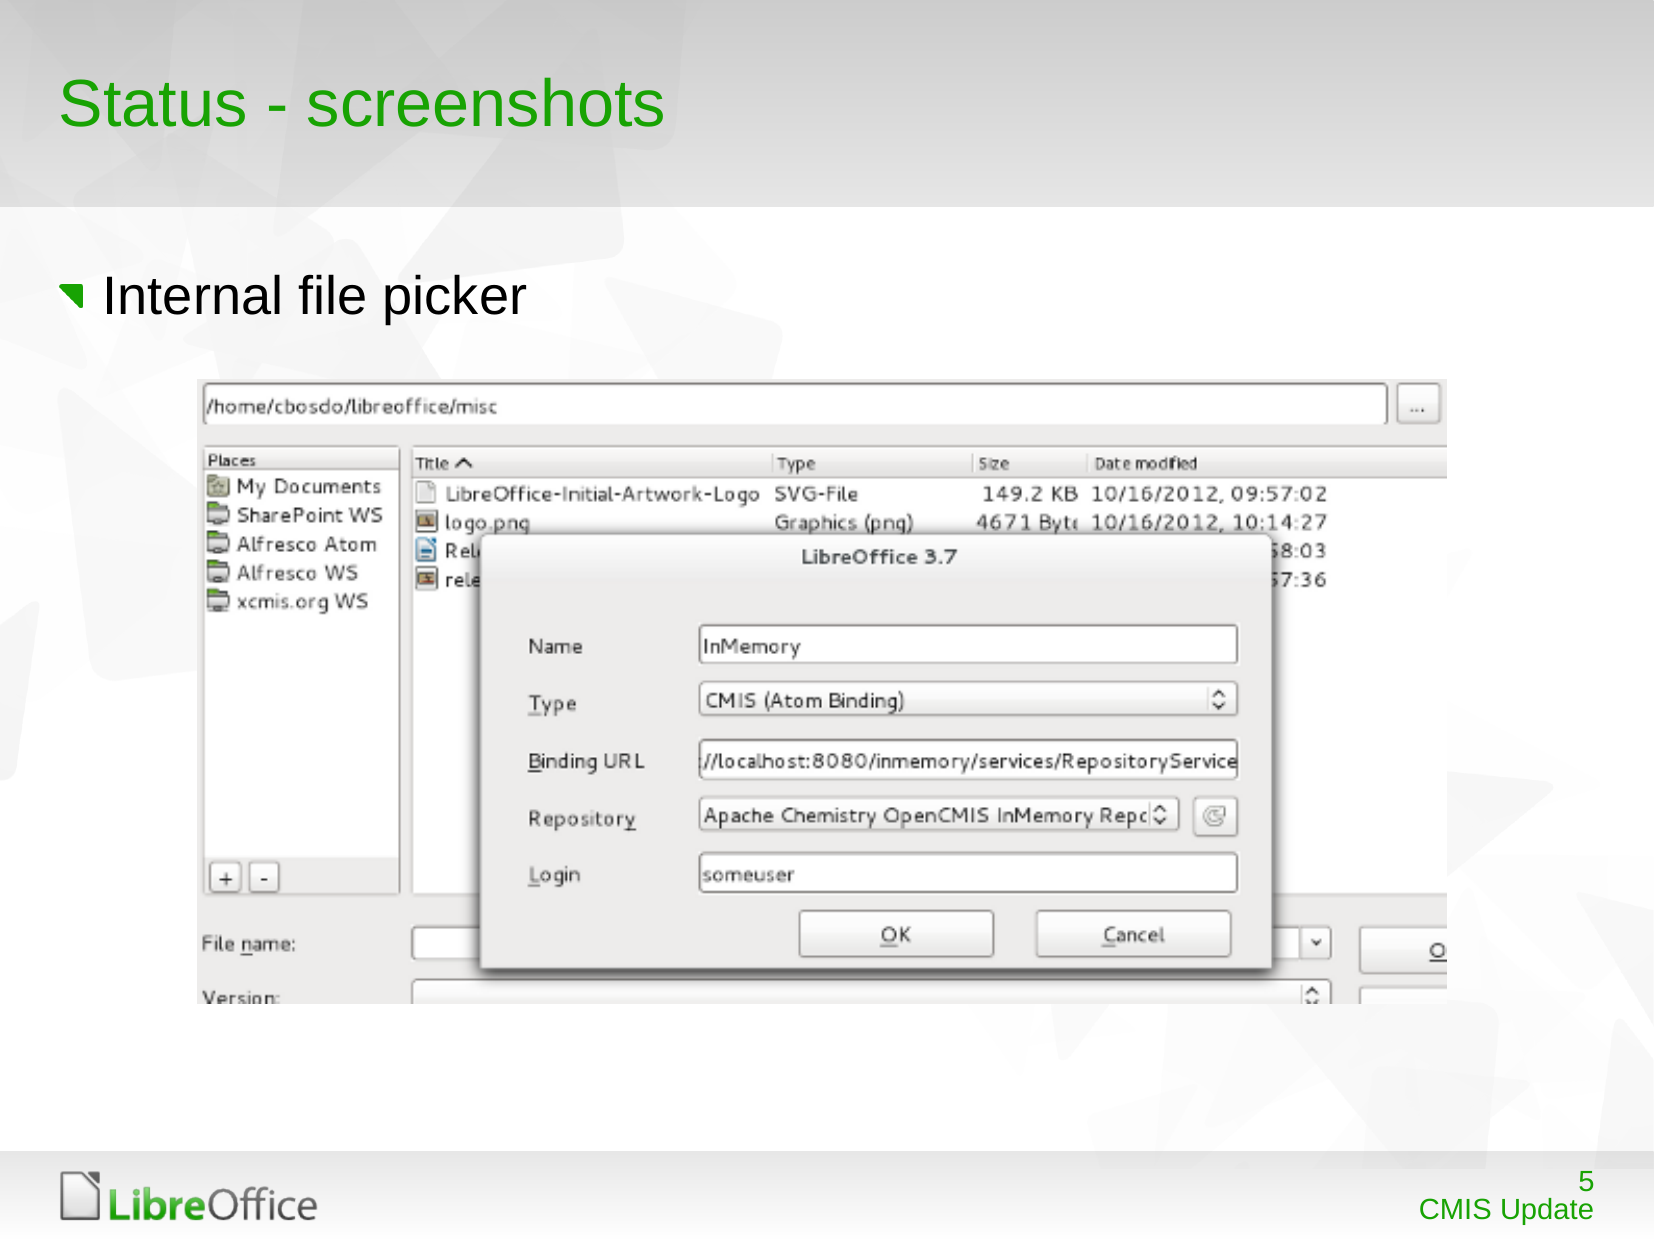

# Status - screenshots
Internal file picker
5
CMIS Update